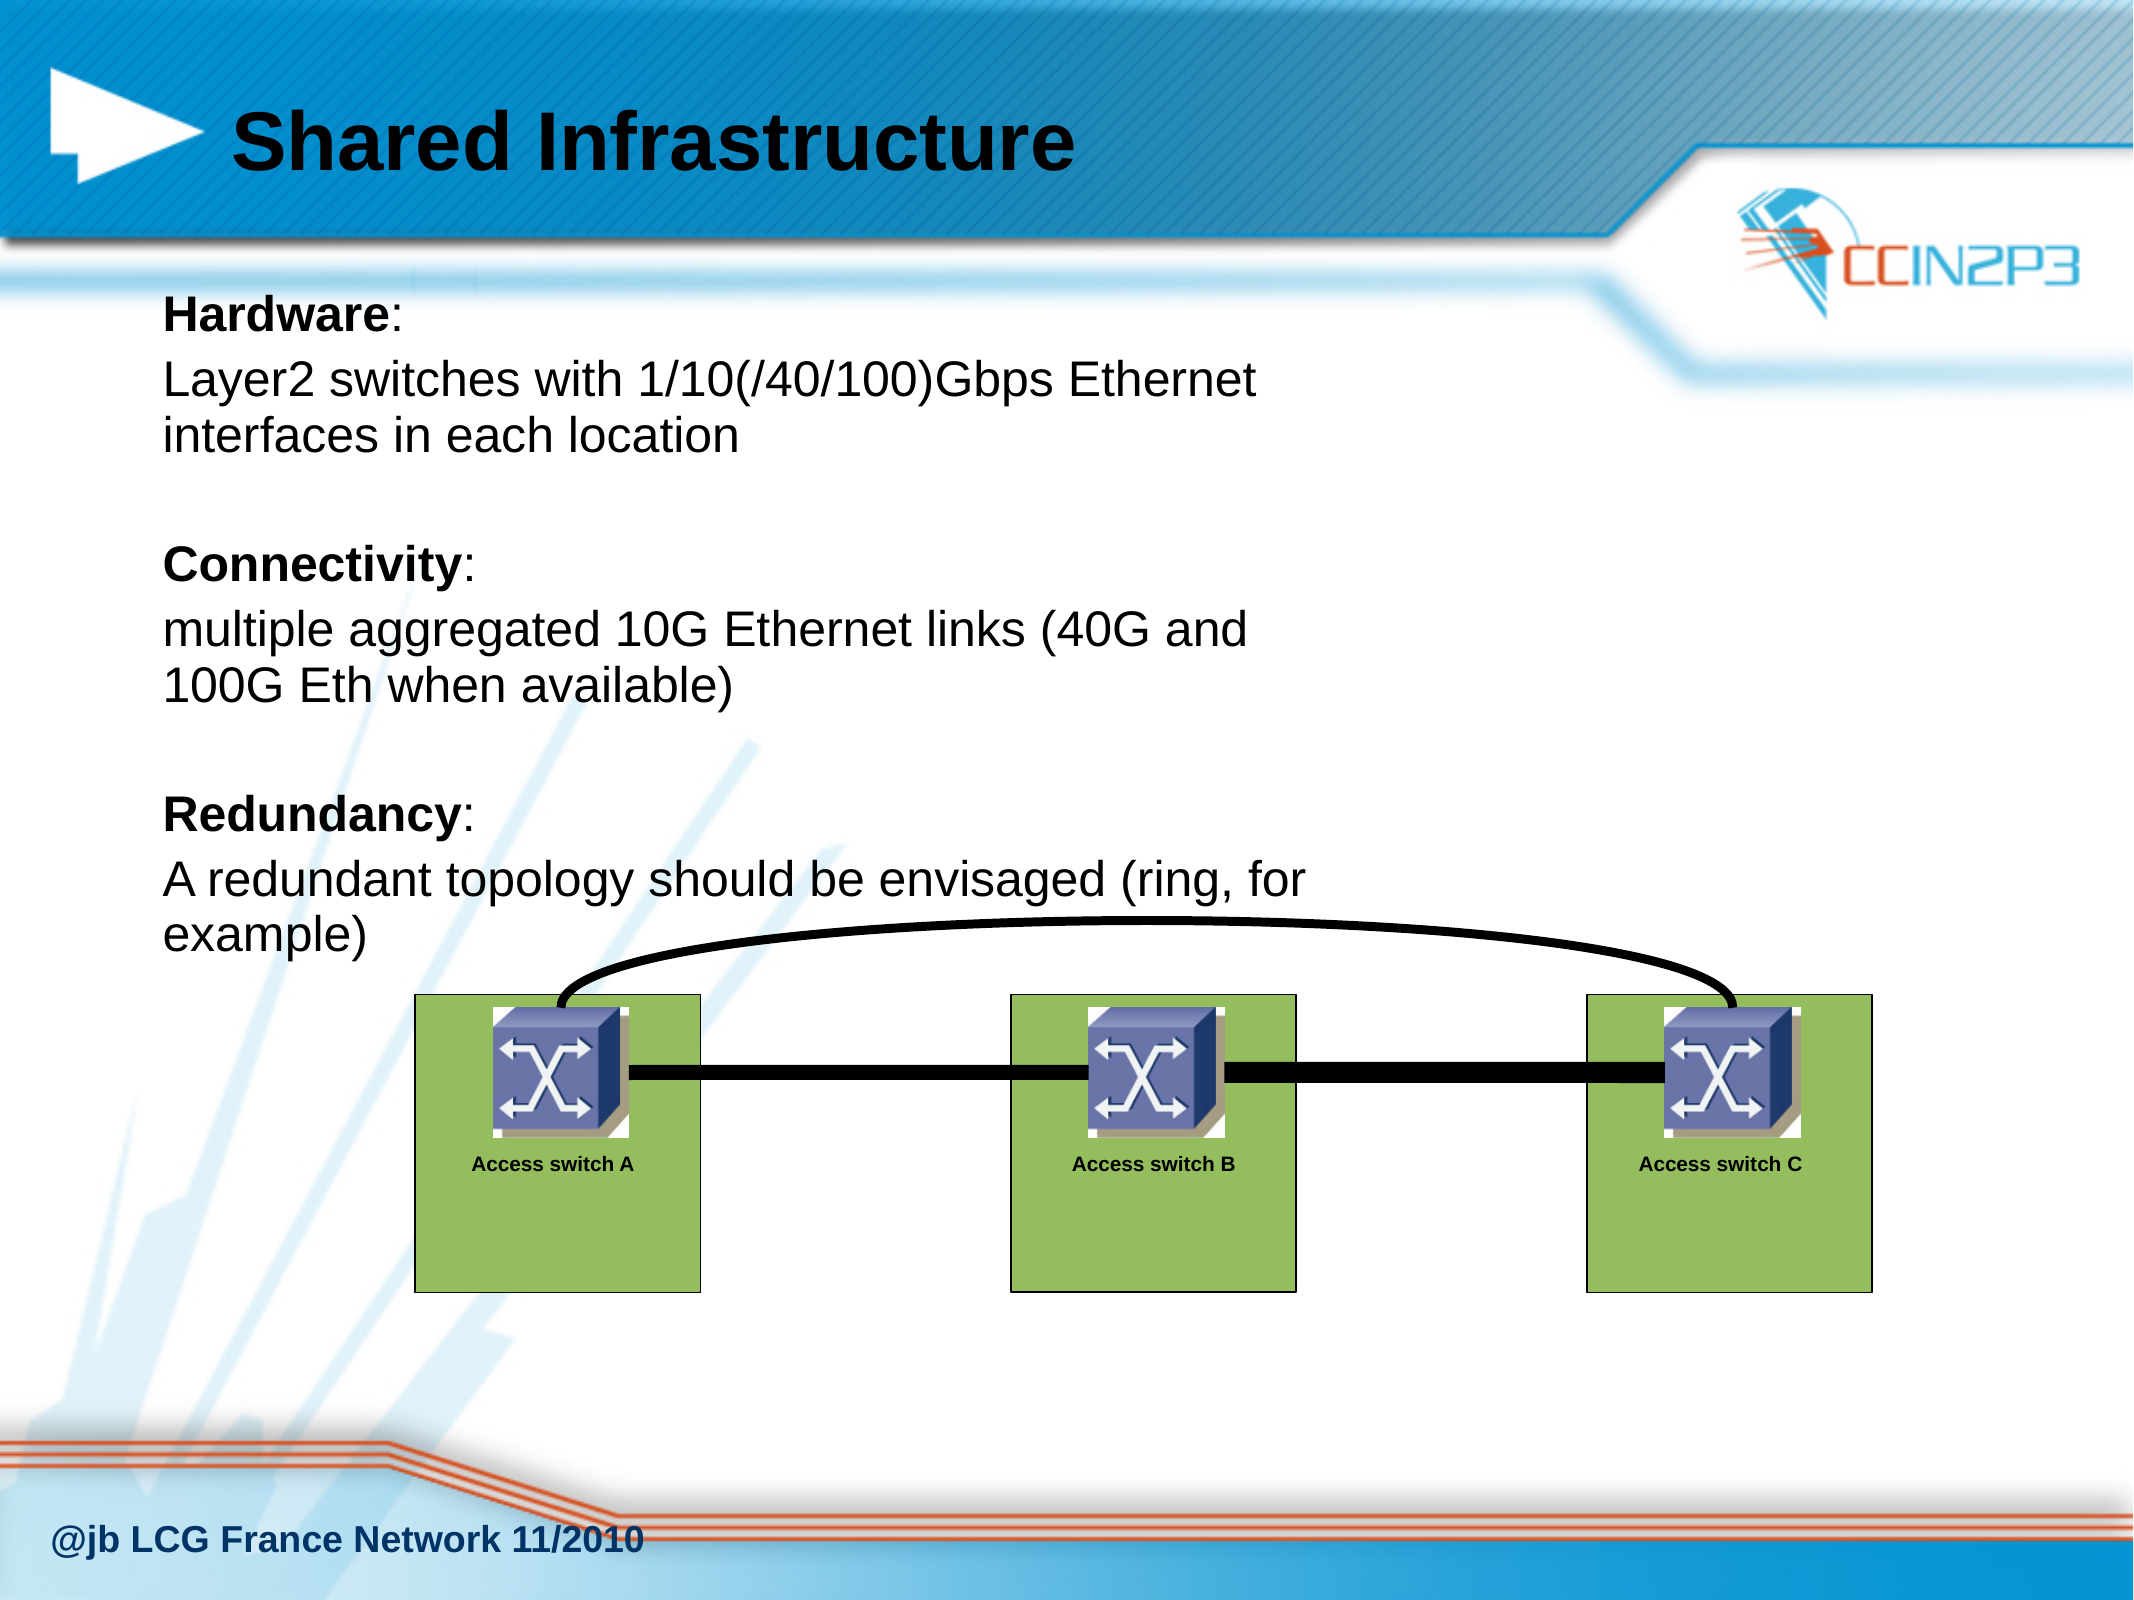

# Shared Infrastructure
Hardware:
Layer2 switches with 1/10(/40/100)Gbps Ethernet interfaces in each location
Connectivity:
multiple aggregated 10G Ethernet links (40G and 100G Eth when available)
Redundancy:
A redundant topology should be envisaged (ring, for example)
 Access switch B
Access switch A
Access switch C
16
Votre Nom